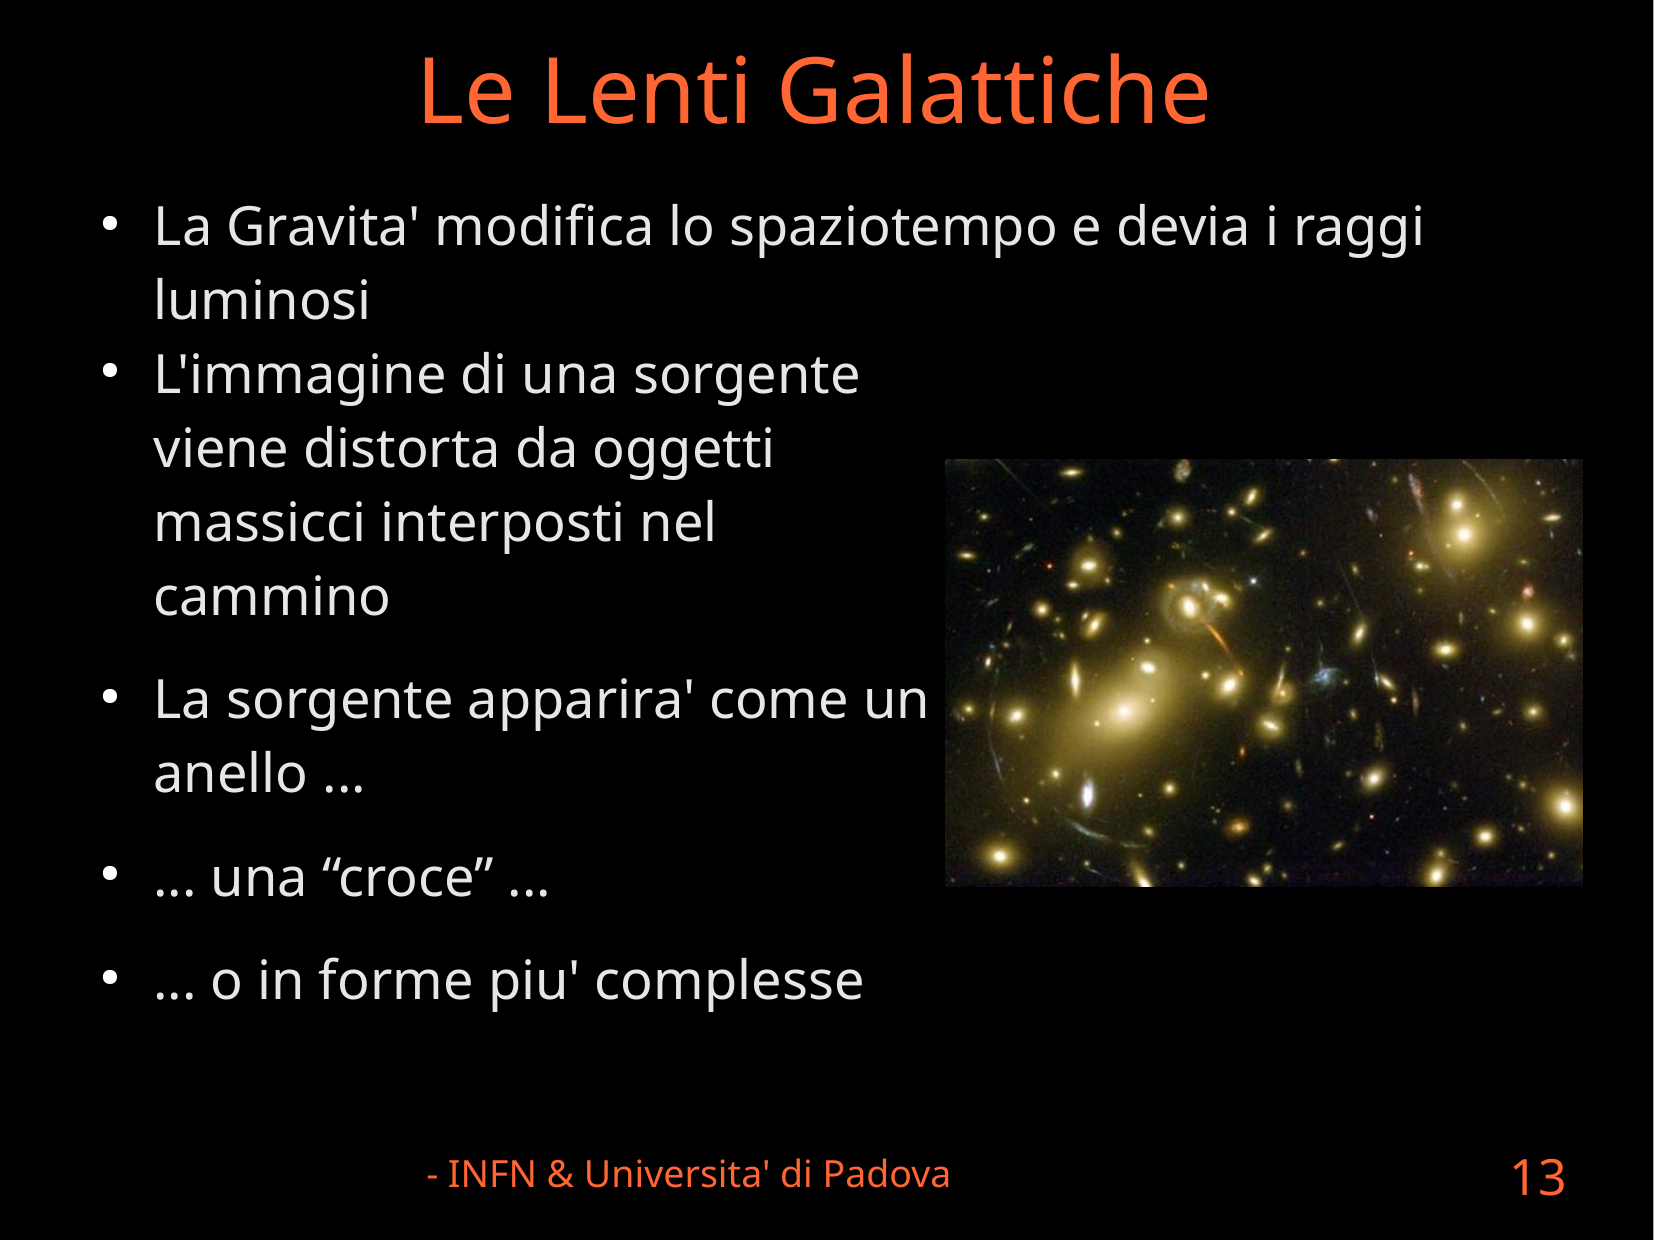

# Le Lenti Galattiche
La Gravita' modifica lo spaziotempo e devia i raggi luminosi
L'immagine di una sorgente viene distorta da oggetti massicci interposti nel cammino
La sorgente apparira' come un anello ...
... una “croce” ...
... o in forme piu' complesse